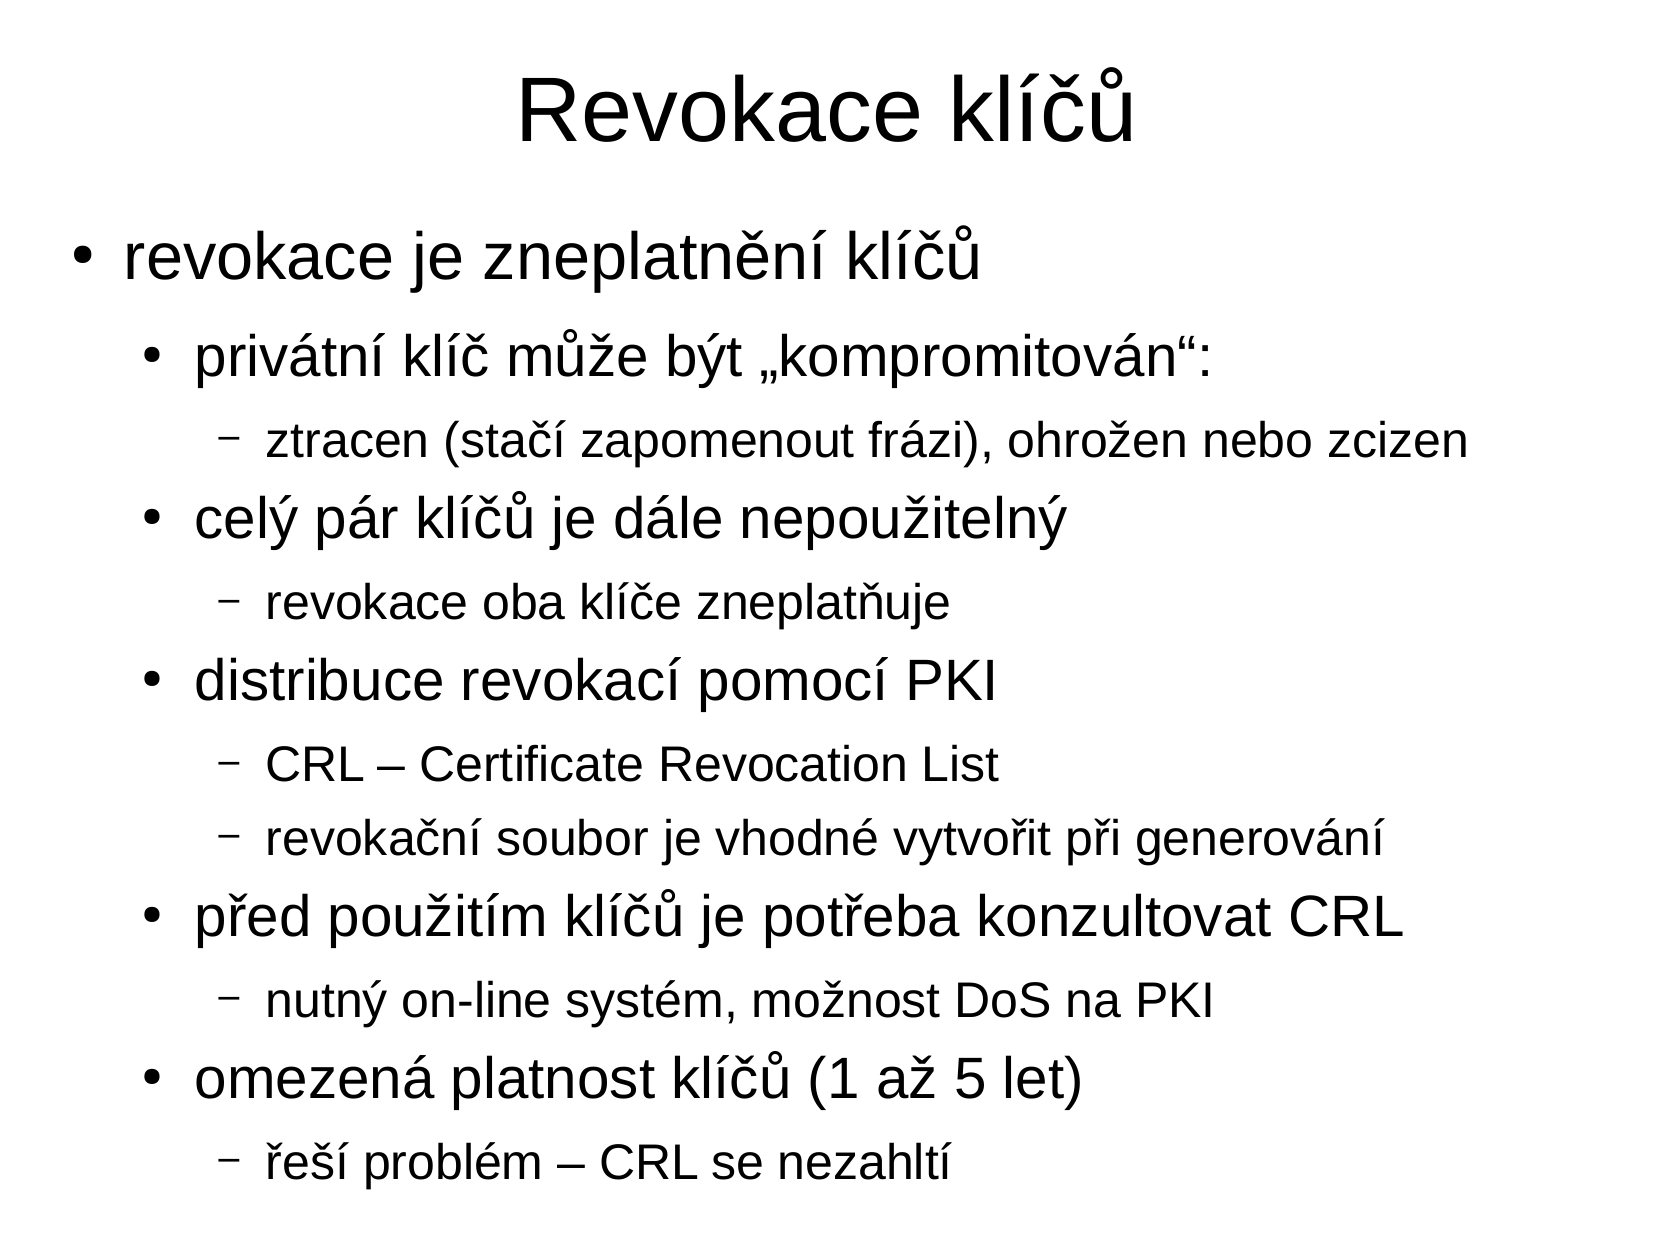

# Revokace klíčů
revokace je zneplatnění klíčů
privátní klíč může být „kompromitován“:
ztracen (stačí zapomenout frázi), ohrožen nebo zcizen
celý pár klíčů je dále nepoužitelný
revokace oba klíče zneplatňuje
distribuce revokací pomocí PKI
CRL – Certificate Revocation List
revokační soubor je vhodné vytvořit při generování
před použitím klíčů je potřeba konzultovat CRL
nutný on-line systém, možnost DoS na PKI
omezená platnost klíčů (1 až 5 let)
řeší problém – CRL se nezahltí